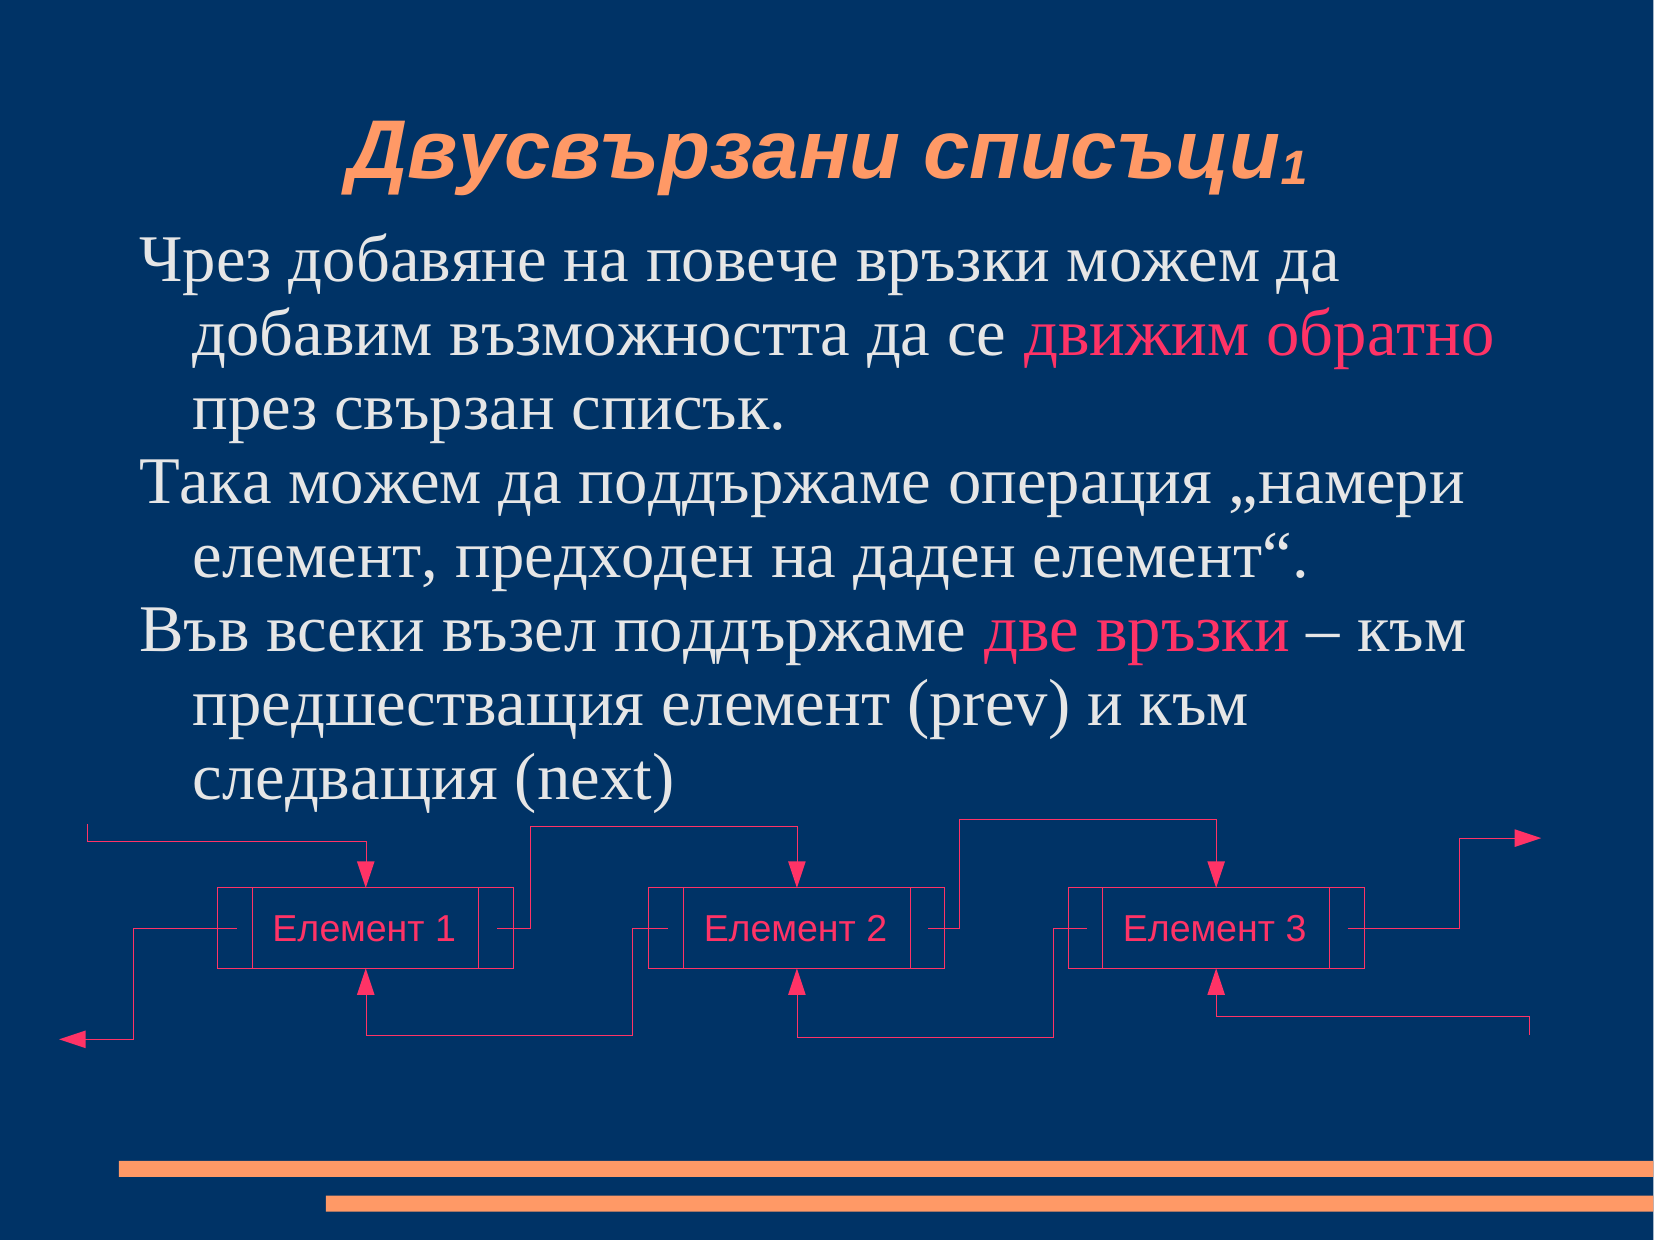

# Двусвързани списъци1
Чрез добавяне на повече връзки можем да добавим възможността да се движим обратно през свързан списък.
Така можем да поддържаме операция „намери елемент, предходен на даден елемент“.
Във всеки възел поддържаме две връзки – към предшестващия елемент (prev) и към следващия (next)
 Елемент 1
 Елемент 2
 Елемент 3